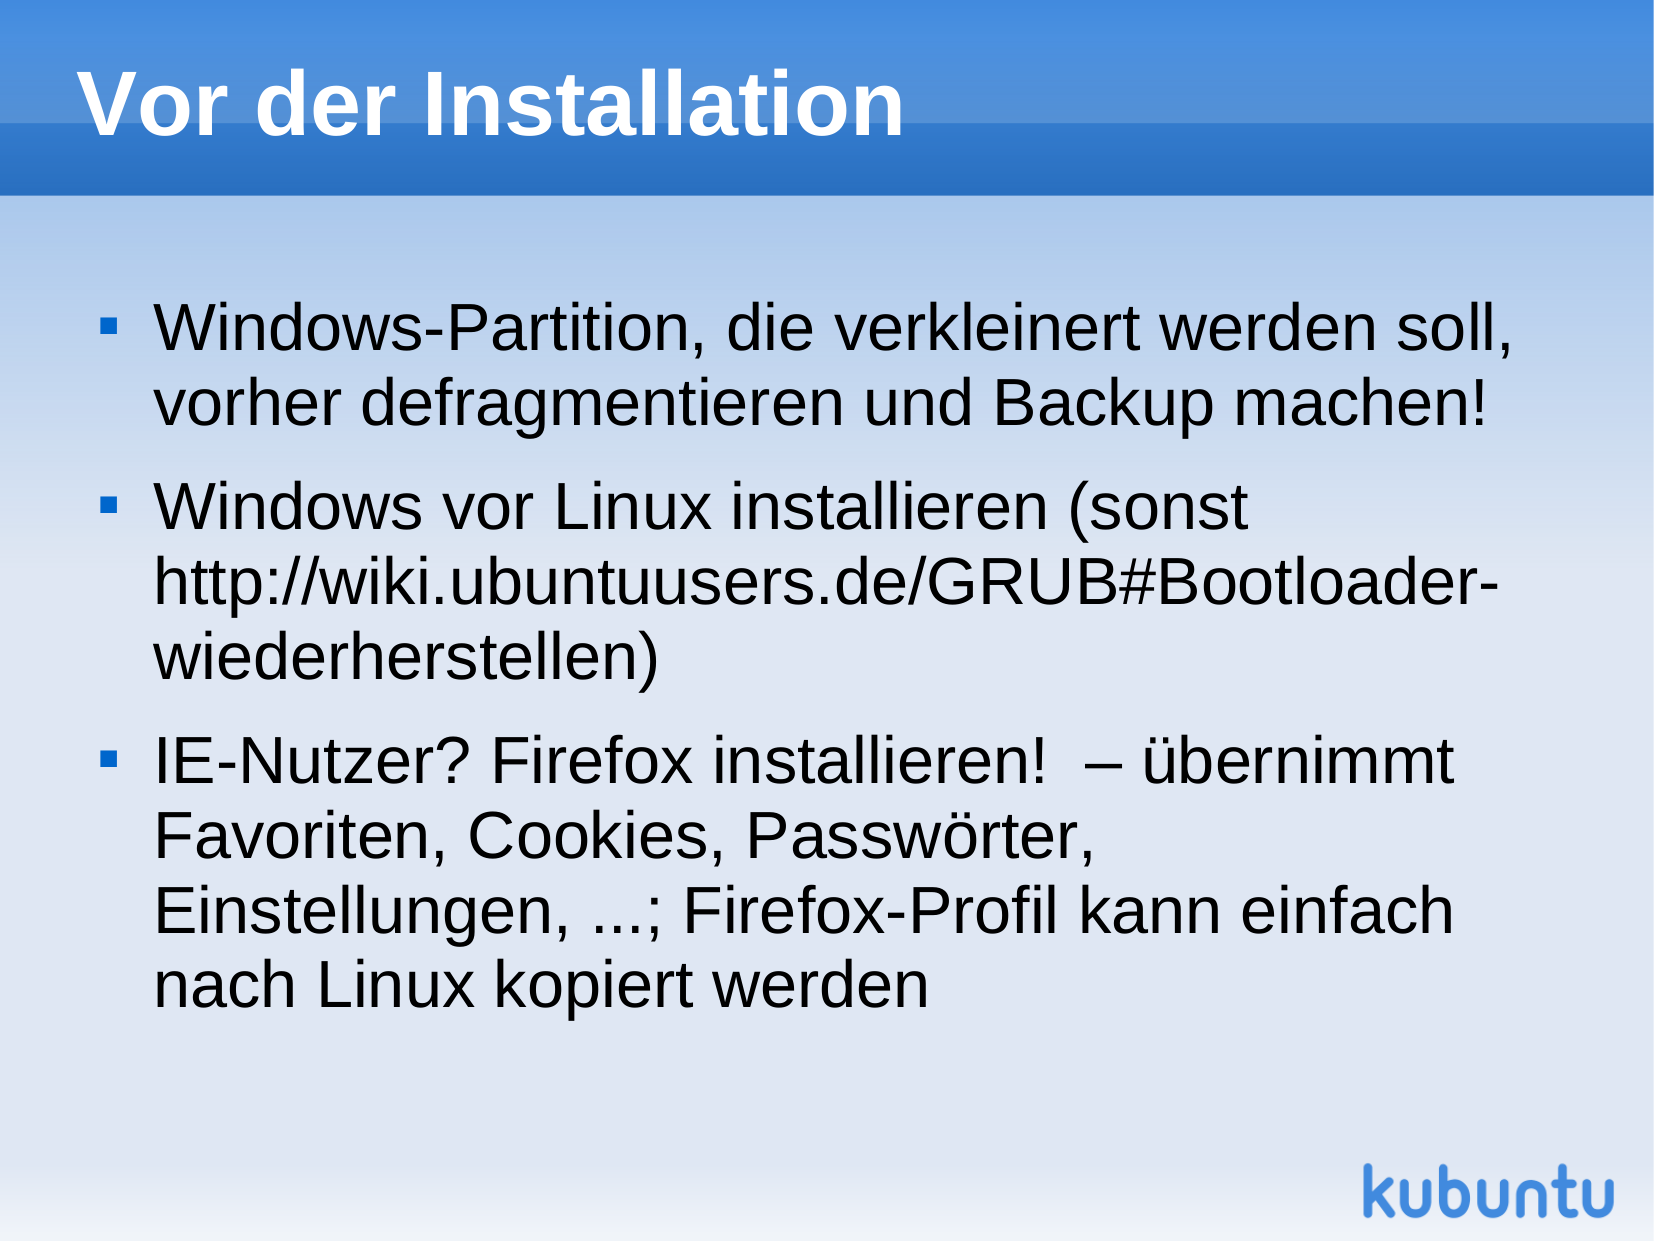

# Vor der Installation
Windows-Partition, die verkleinert werden soll, vorher defragmentieren und Backup machen!
Windows vor Linux installieren (sonst http://wiki.ubuntuusers.de/GRUB#Bootloader-wiederherstellen)
IE-Nutzer? Firefox installieren! – übernimmt Favoriten, Cookies, Passwörter, Einstellungen, ...; Firefox-Profil kann einfach nach Linux kopiert werden